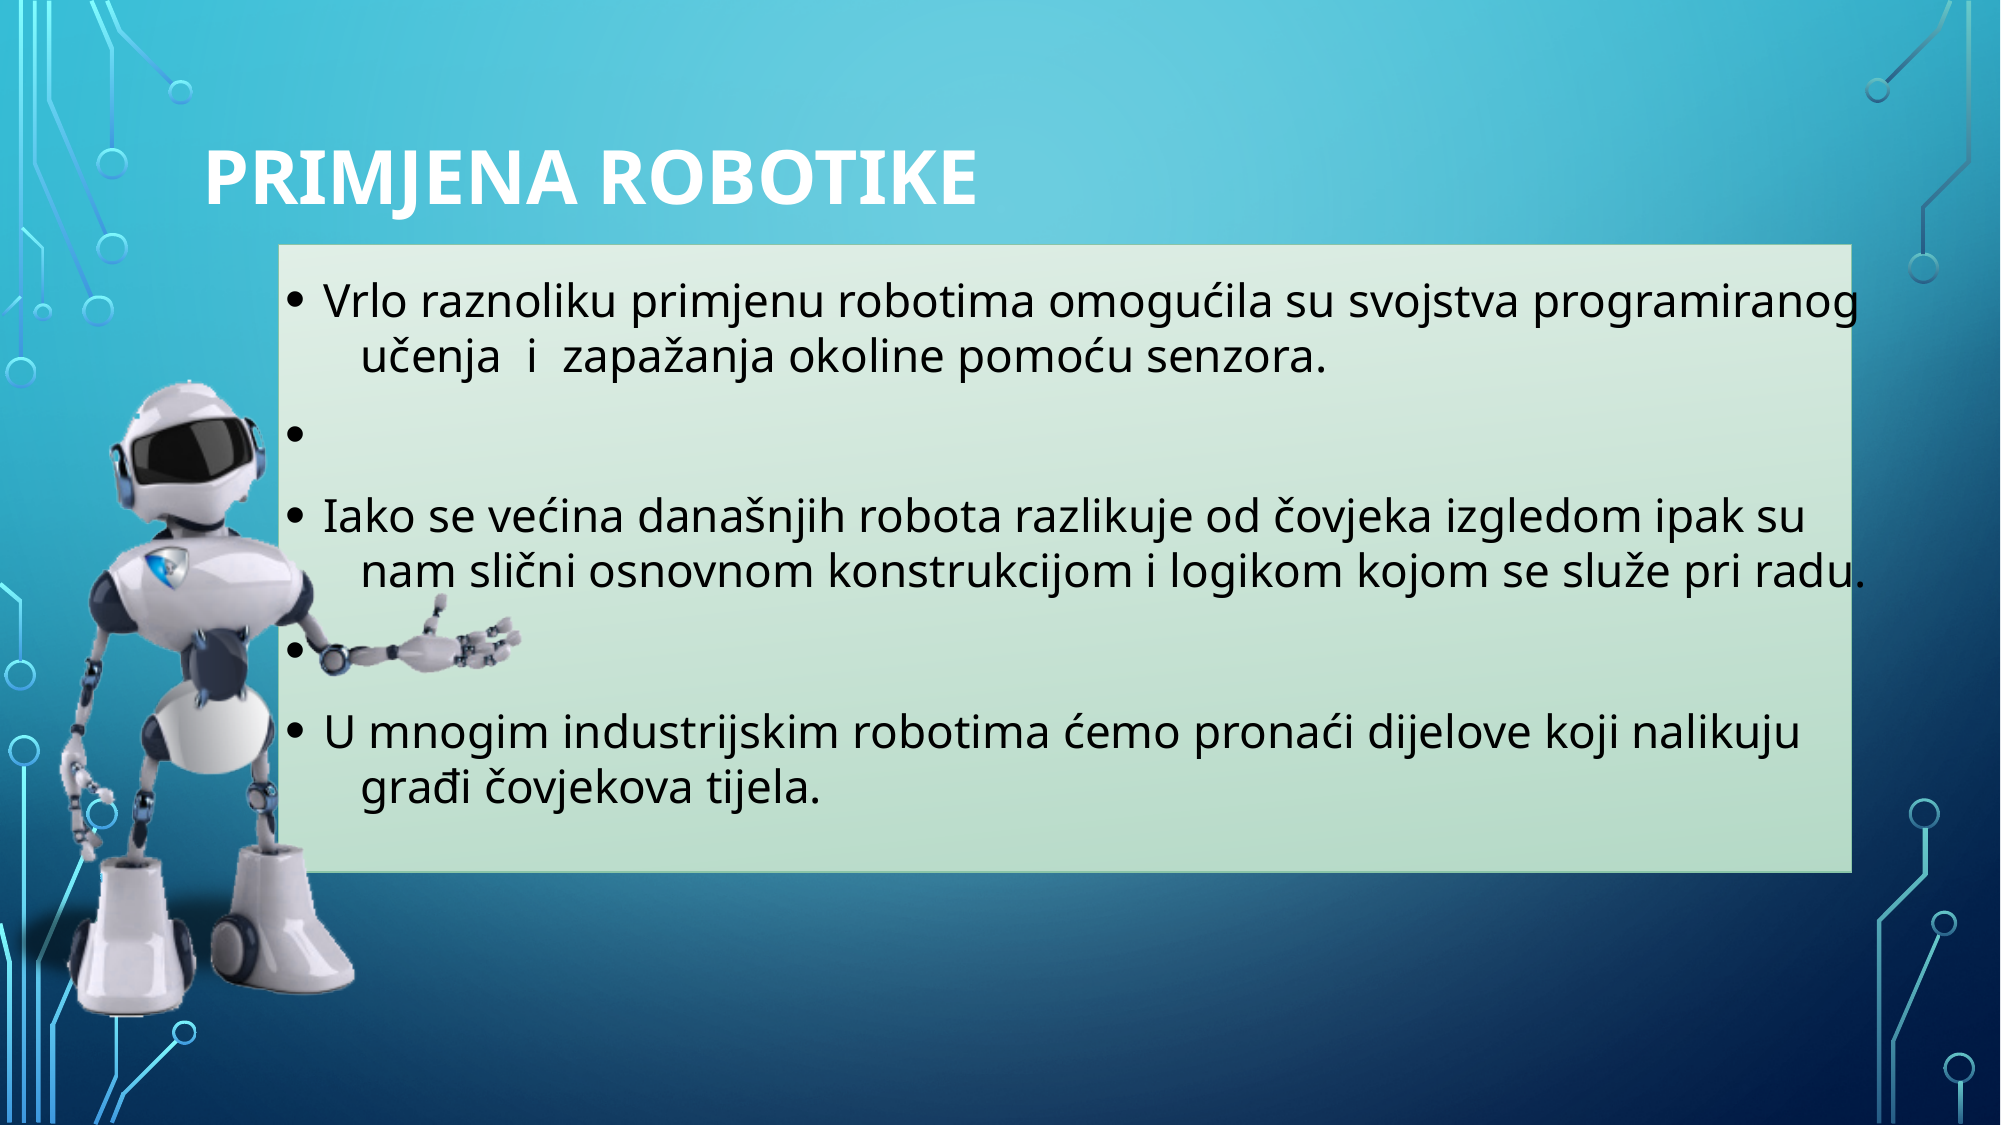

# PRIMJENA ROBOTIKE
Vrlo raznoliku primjenu robotima omogućila su svojstva programiranog učenja  i  zapažanja okoline pomoću senzora.
Iako se većina današnjih robota razlikuje od čovjeka izgledom ipak su nam slični osnovnom konstrukcijom i logikom kojom se služe pri radu.
U mnogim industrijskim robotima ćemo pronaći dijelove koji nalikuju građi čovjekova tijela.